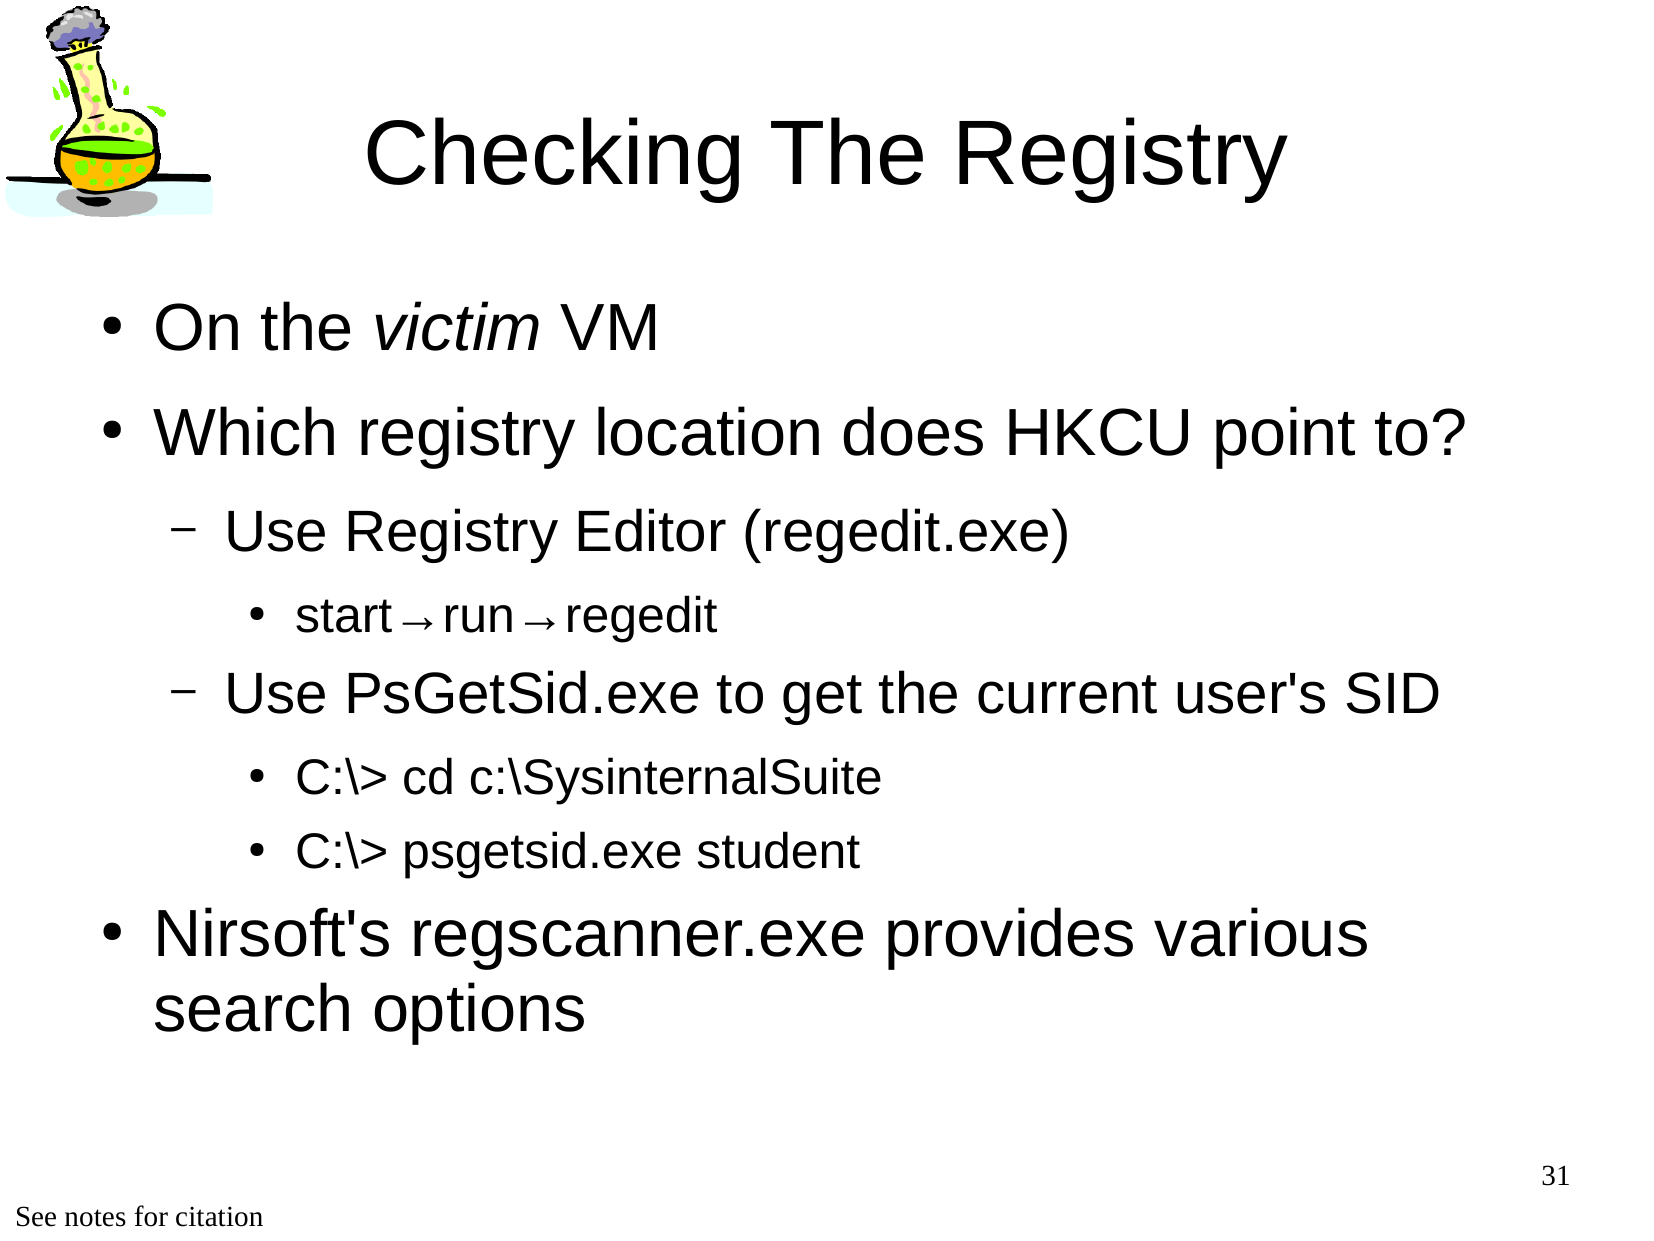

# Checking The Registry
On the victim VM
Which registry location does HKCU point to?
Use Registry Editor (regedit.exe)
start→run→regedit
Use PsGetSid.exe to get the current user's SID
C:\> cd c:\SysinternalSuite
C:\> psgetsid.exe student
Nirsoft's regscanner.exe provides various search options
31
See notes for citation